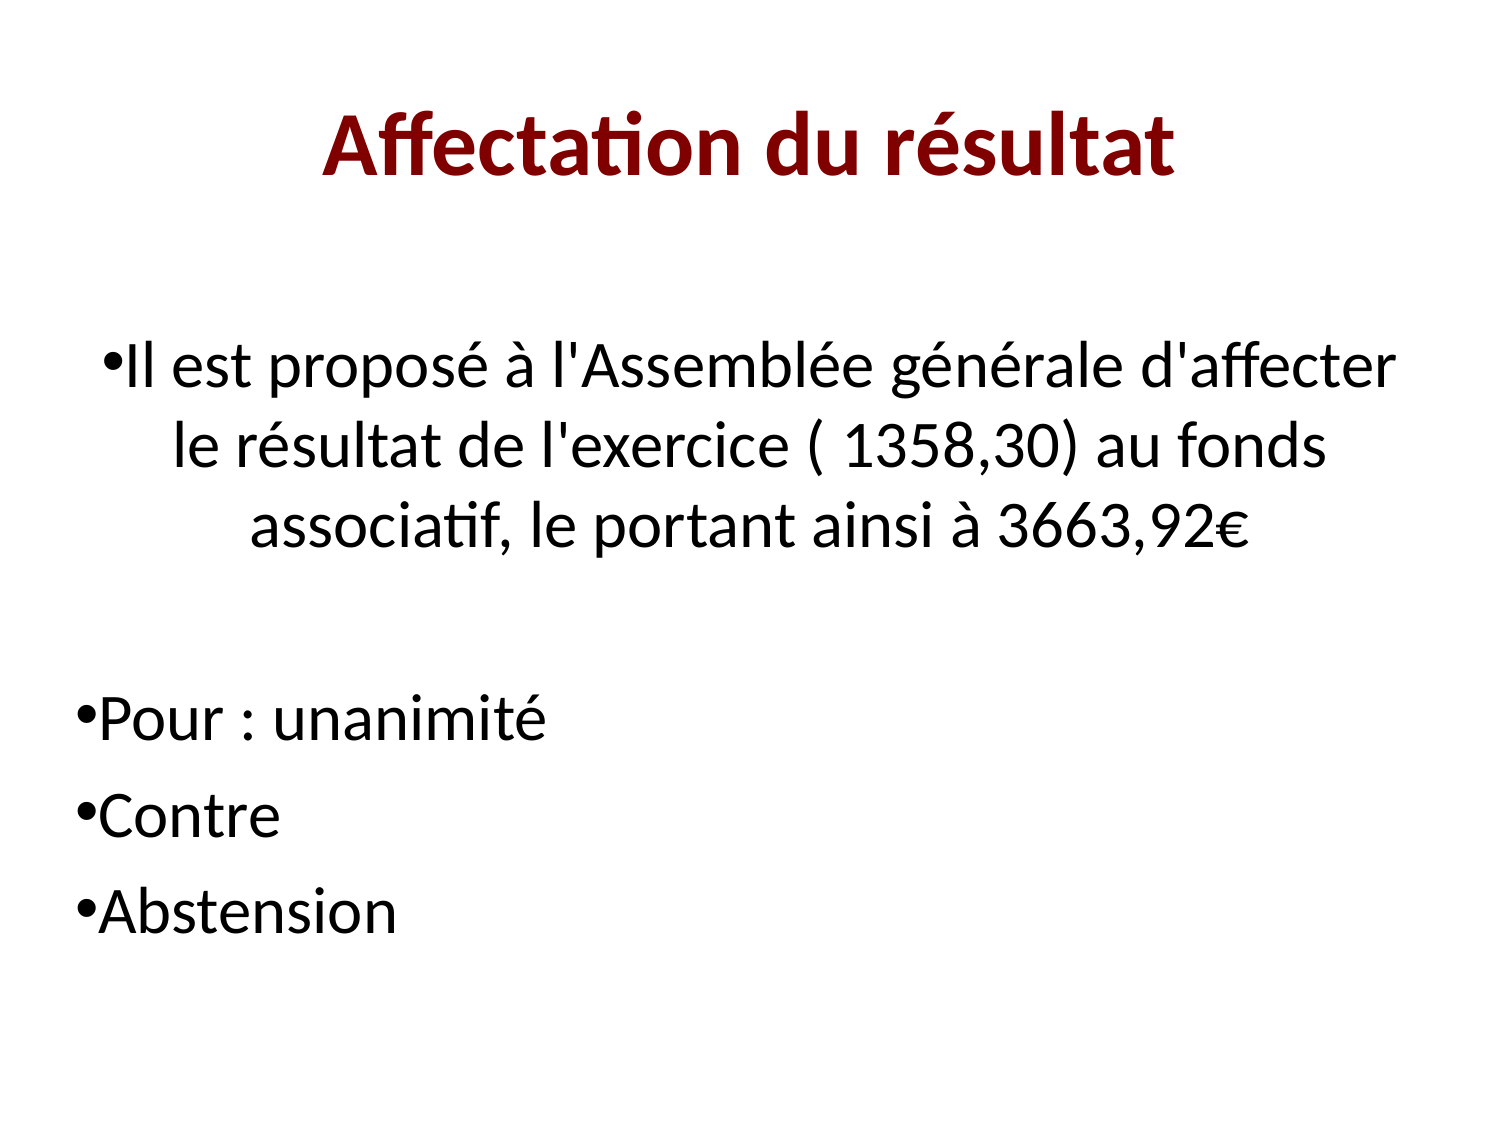

# Affectation du résultat
Il est proposé à l'Assemblée générale d'affecter le résultat de l'exercice ( 1358,30) au fonds associatif, le portant ainsi à 3663,92€
Pour : unanimité
Contre
Abstension